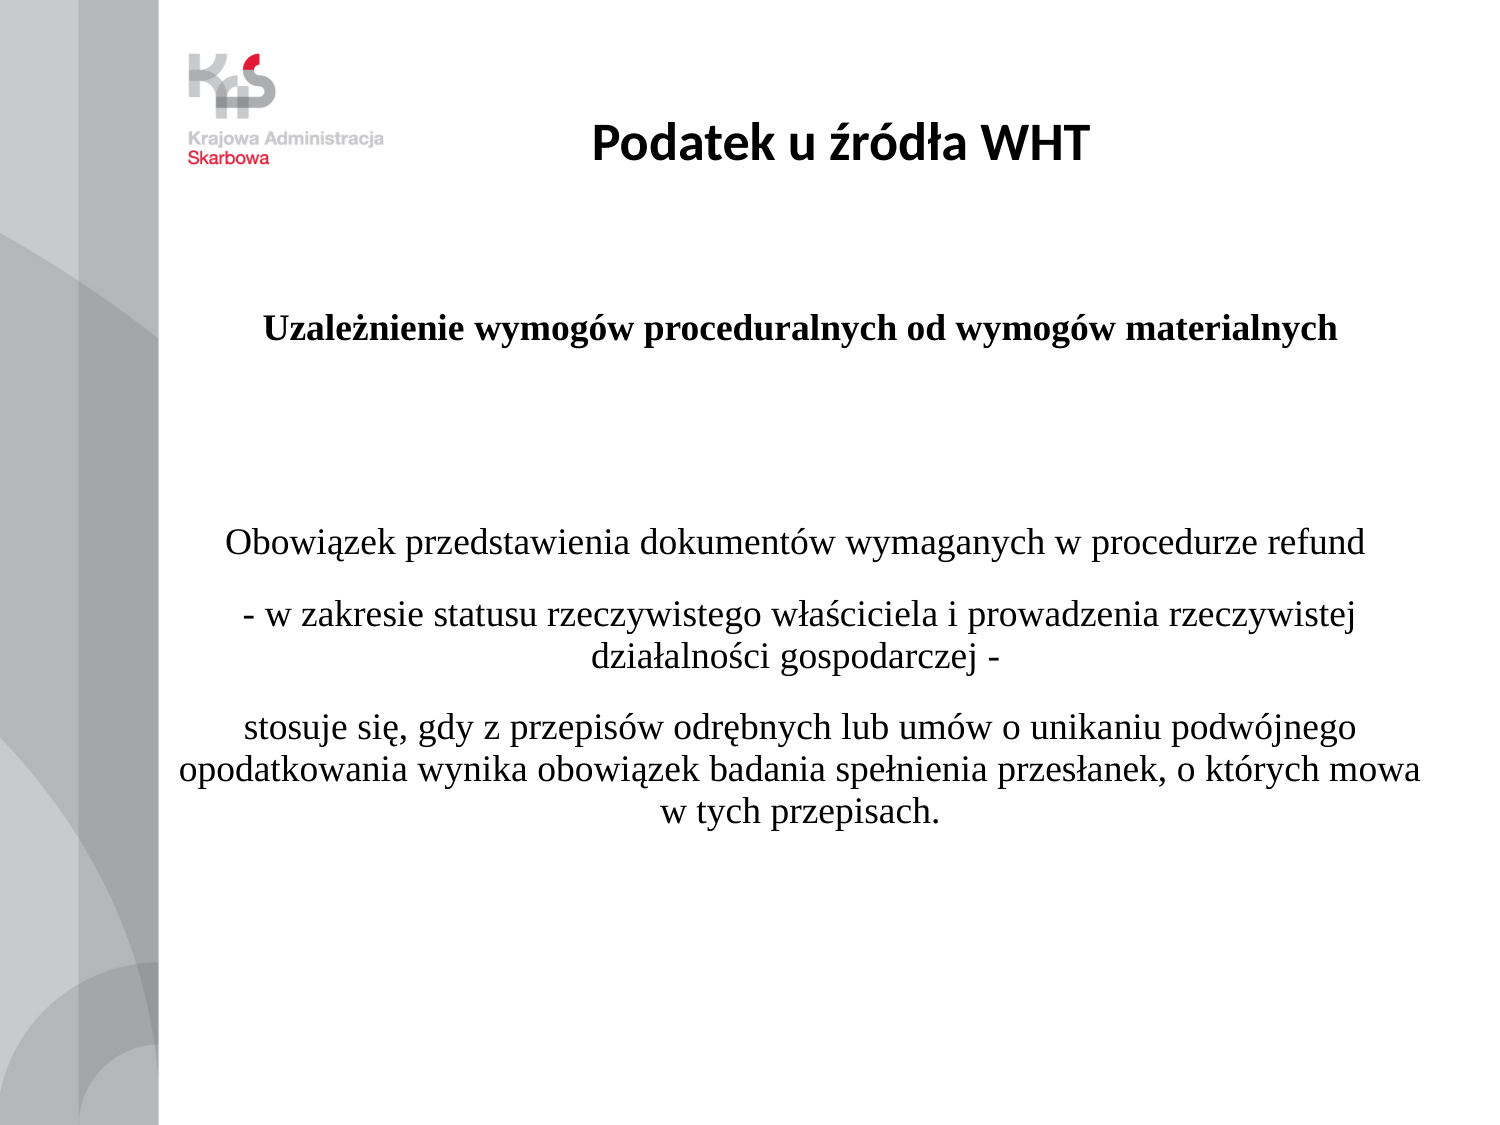

# Podatek u źródła WHT
Uzależnienie wymogów proceduralnych od wymogów materialnych
Obowiązek przedstawienia dokumentów wymaganych w procedurze refund
- w zakresie statusu rzeczywistego właściciela i prowadzenia rzeczywistej działalności gospodarczej -
stosuje się, gdy z przepisów odrębnych lub umów o unikaniu podwójnego opodatkowania wynika obowiązek badania spełnienia przesłanek, o których mowa w tych przepisach.